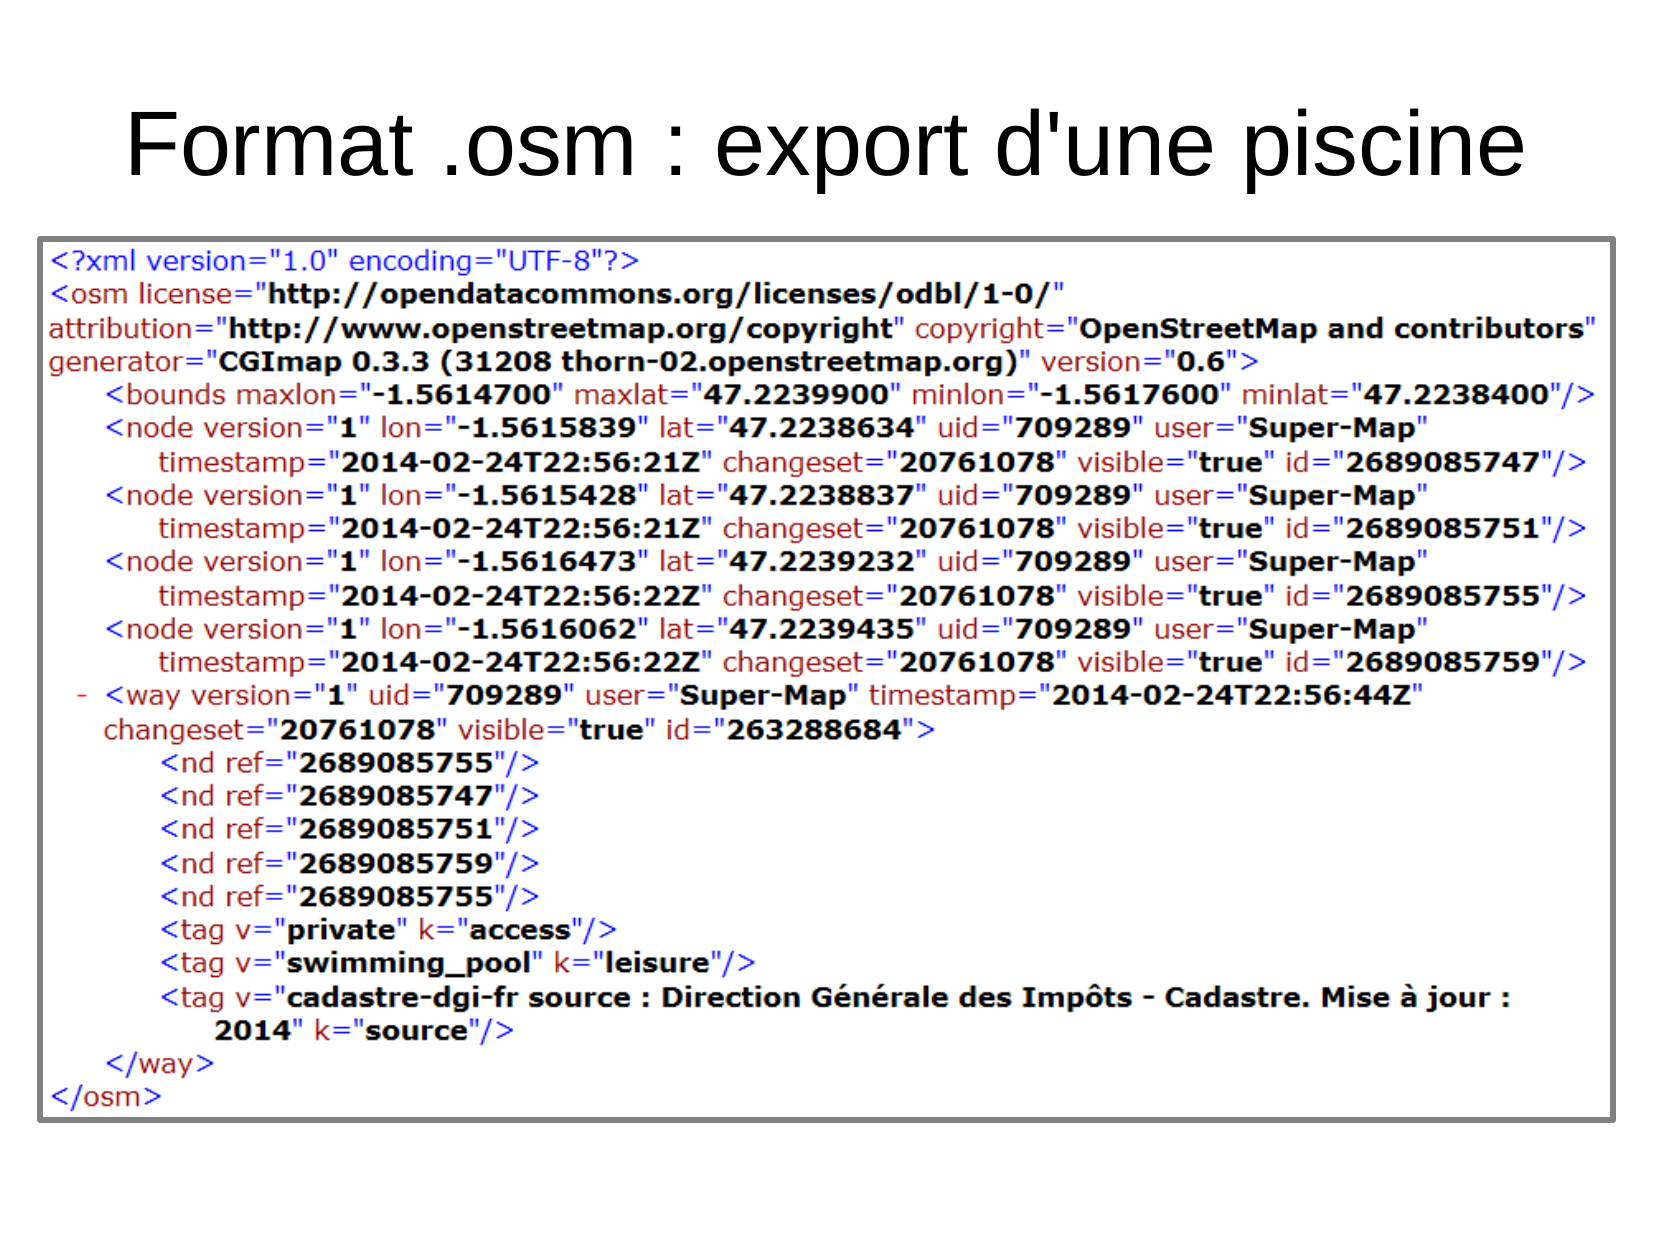

# Format .osm : export d'une piscine